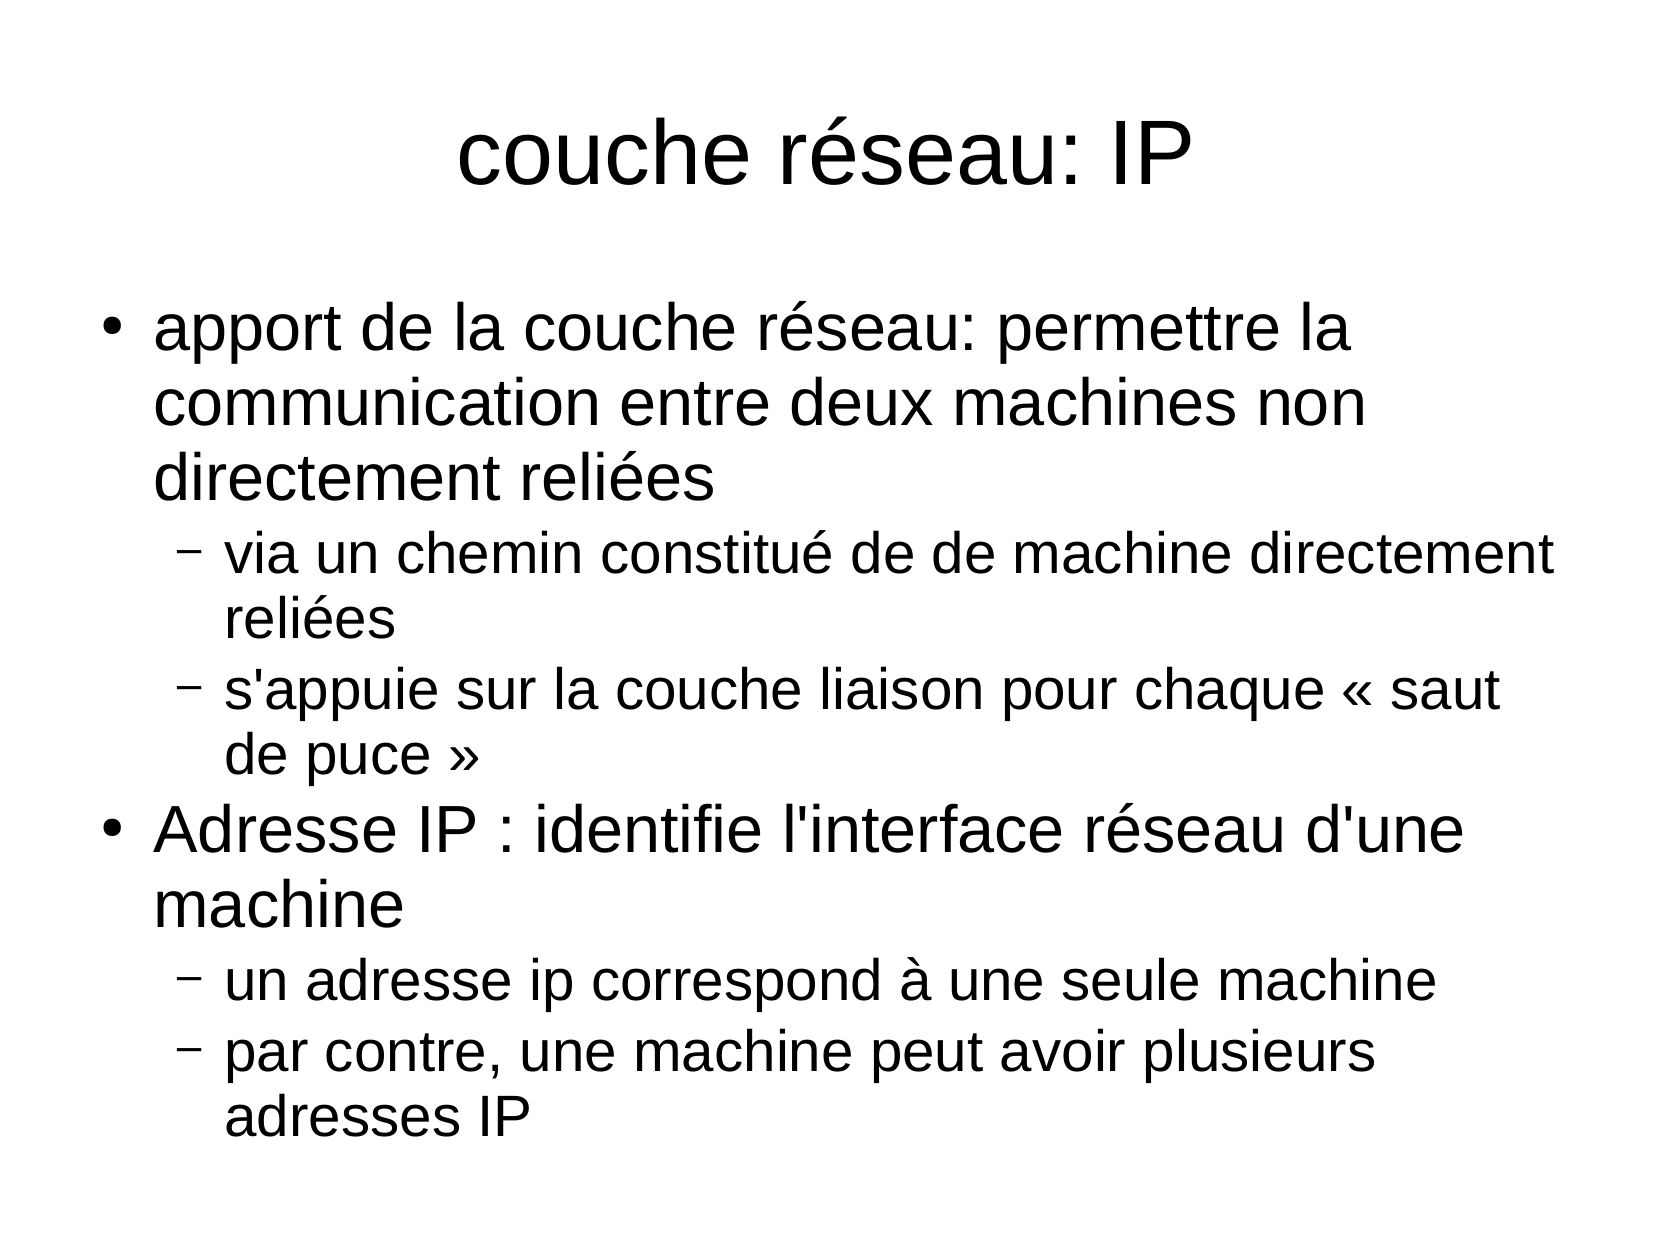

# couche réseau: IP
apport de la couche réseau: permettre la communication entre deux machines non directement reliées
via un chemin constitué de de machine directement reliées
s'appuie sur la couche liaison pour chaque « saut de puce »
Adresse IP : identifie l'interface réseau d'une machine
un adresse ip correspond à une seule machine
par contre, une machine peut avoir plusieurs adresses IP